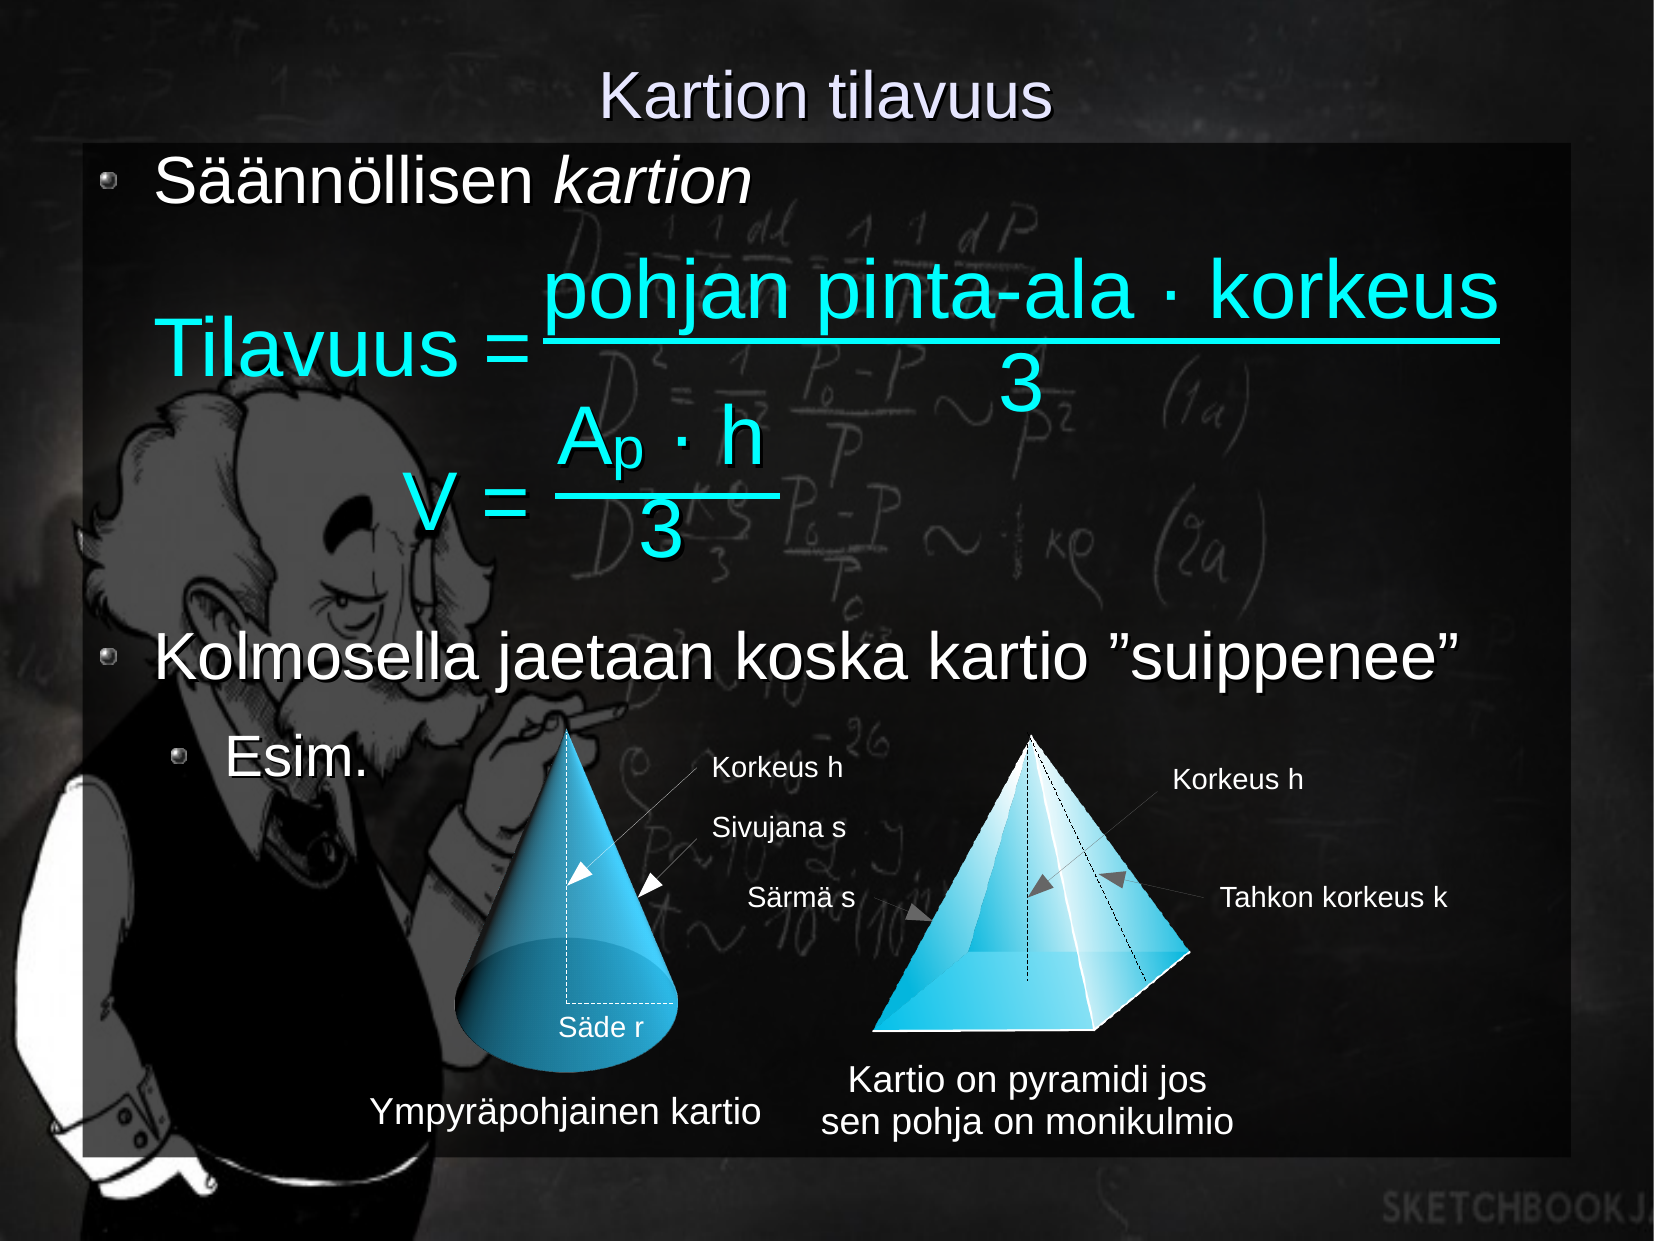

# Kartion tilavuus
Säännöllisen kartion
Kolmosella jaetaan koska kartio ”suippenee”
Esim.
pohjan pinta-ala · korkeus
3
Tilavuus =
Ap · h
3
V =
Ympyräpohjainen kartio
Kartio on pyramidi jos sen pohja on monikulmio
Korkeus h
Korkeus h
Sivujana s
Särmä s
Tahkon korkeus k
Säde r